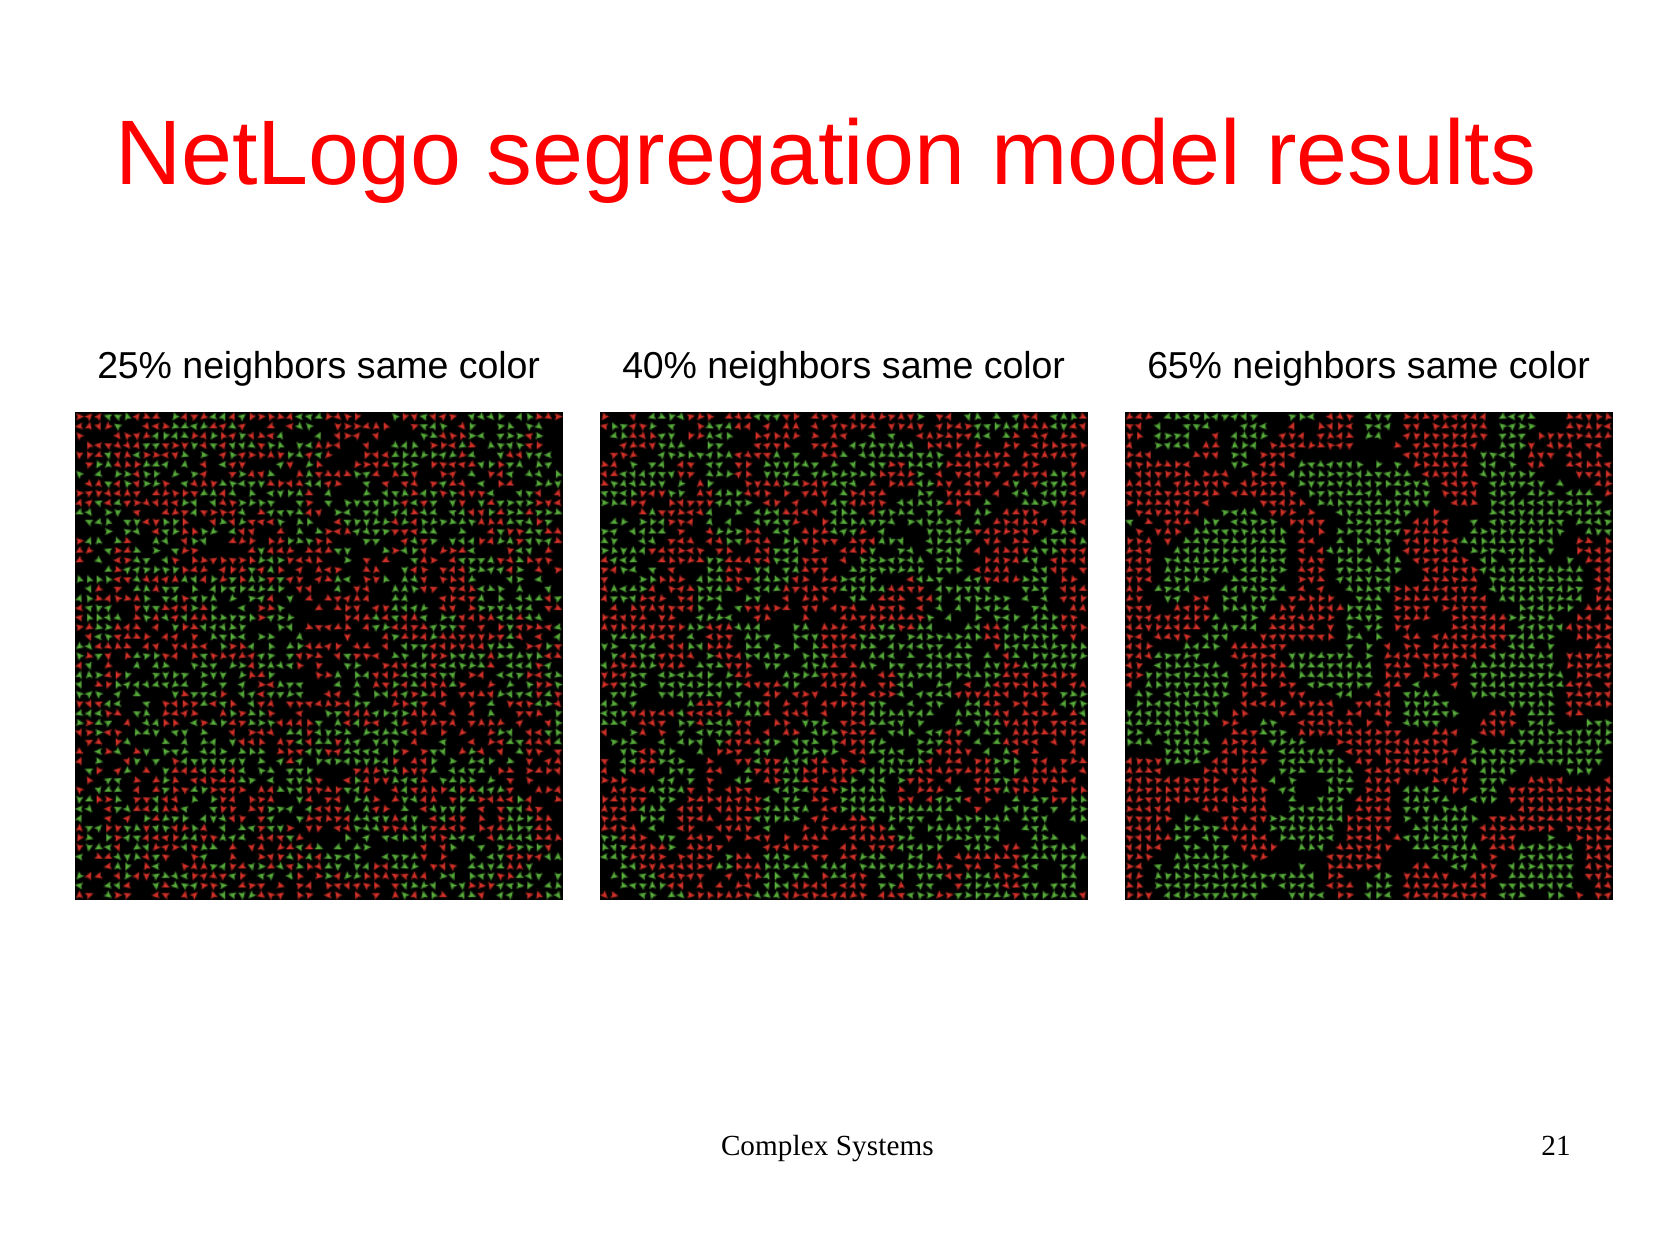

# NetLogo segregation model results
25% neighbors same color
40% neighbors same color
65% neighbors same color
Complex Systems
21